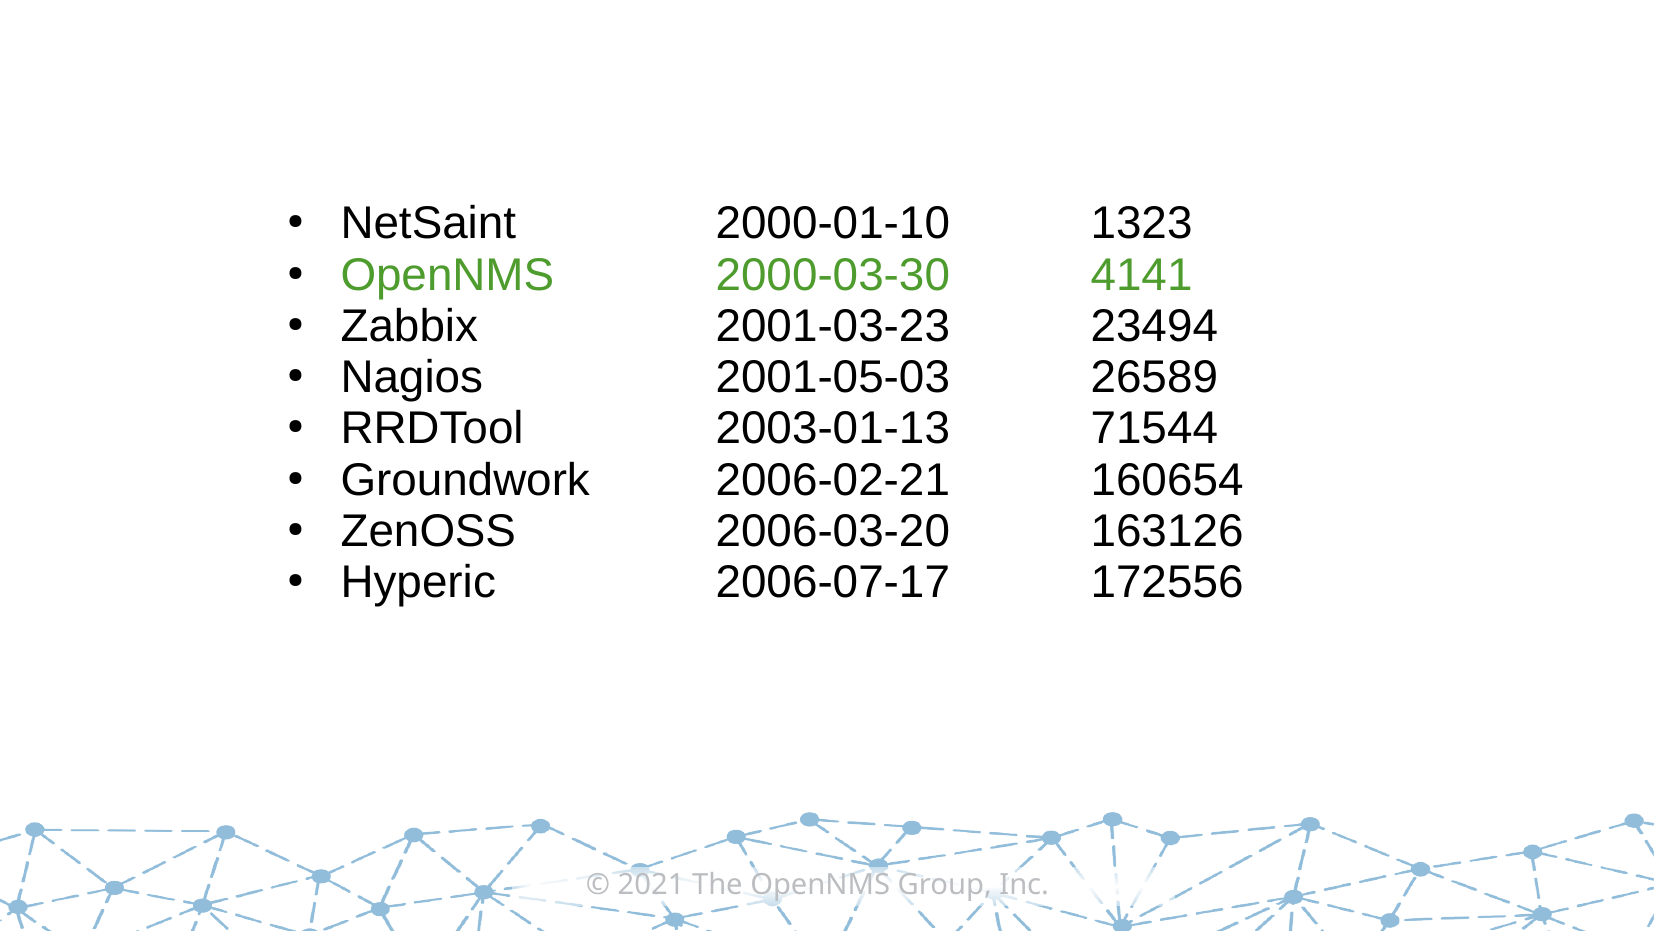

# world's first
NetSaint			2000-01-10		1323
OpenNMS			2000-03-30		4141
Zabbix				2001-03-23		23494
Nagios				2001-05-03		26589
RRDTool			2003-01-13		71544
Groundwork		2006-02-21		160654
ZenOSS			2006-03-20		163126
Hyperic			2006-07-17		172556